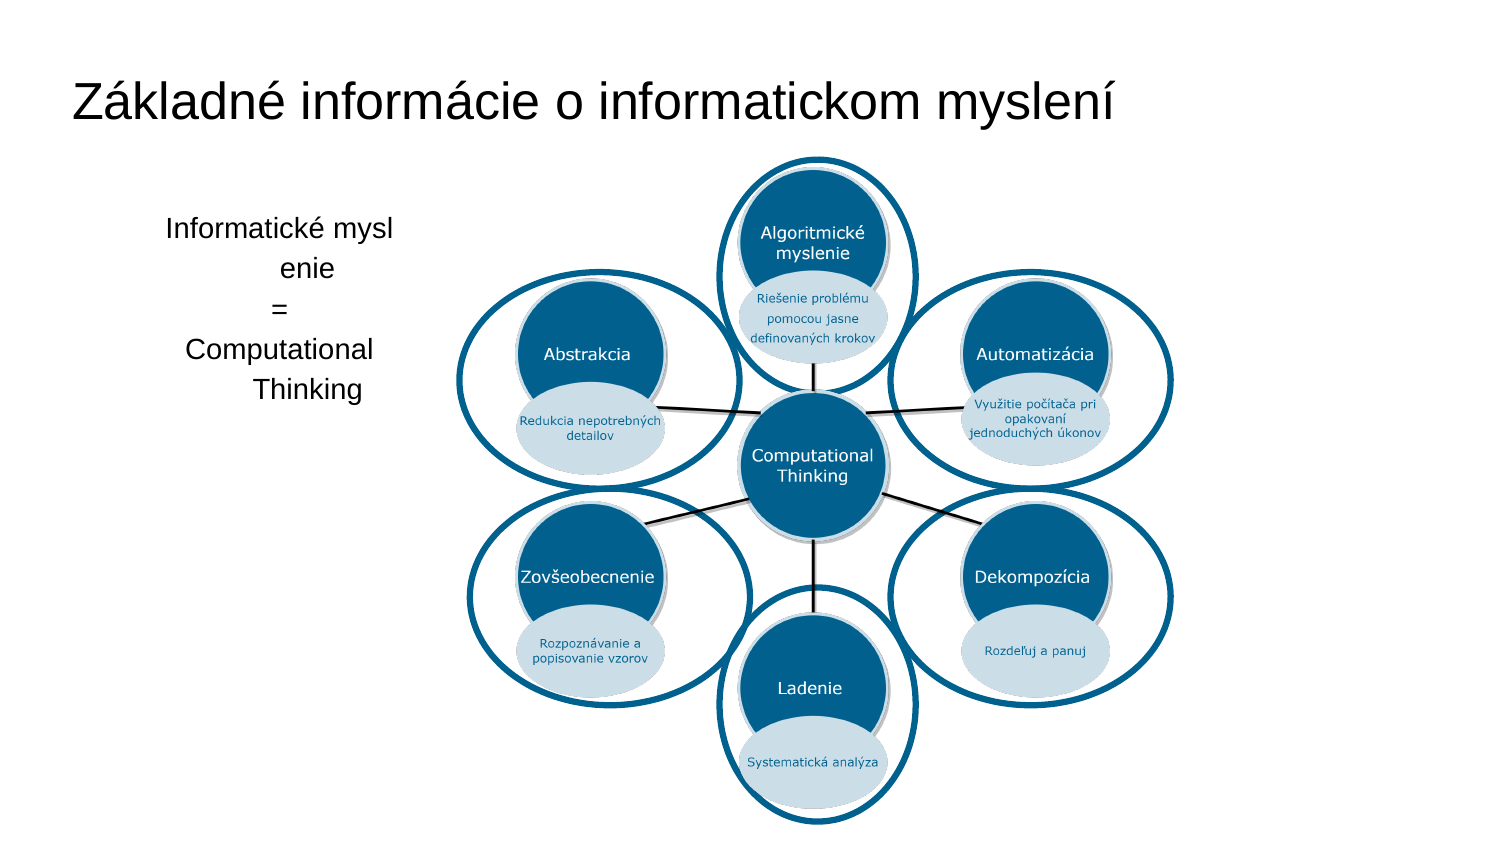

# Základné informácie o informatickom myslení
Informatické myslenie
=
Computational Thinking